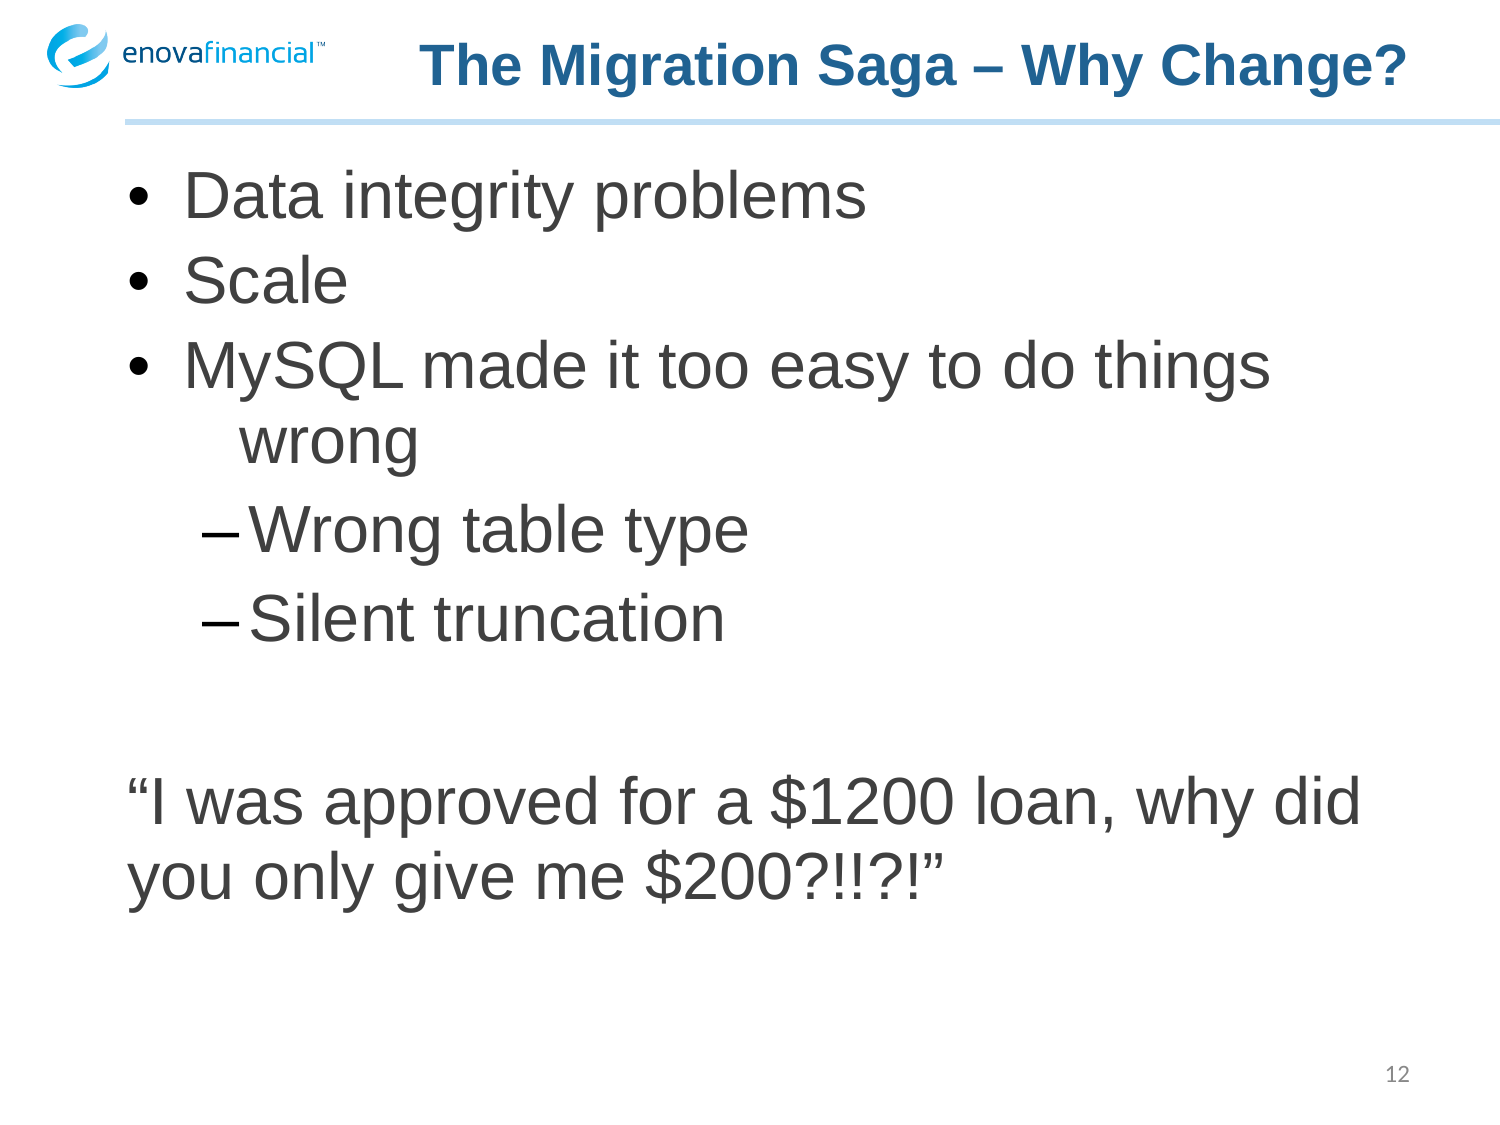

The Migration Saga – Why Change?
# Data integrity problems
Scale
MySQL made it too easy to do things wrong
Wrong table type
Silent truncation
“I was approved for a $1200 loan, why did you only give me $200?!!?!”